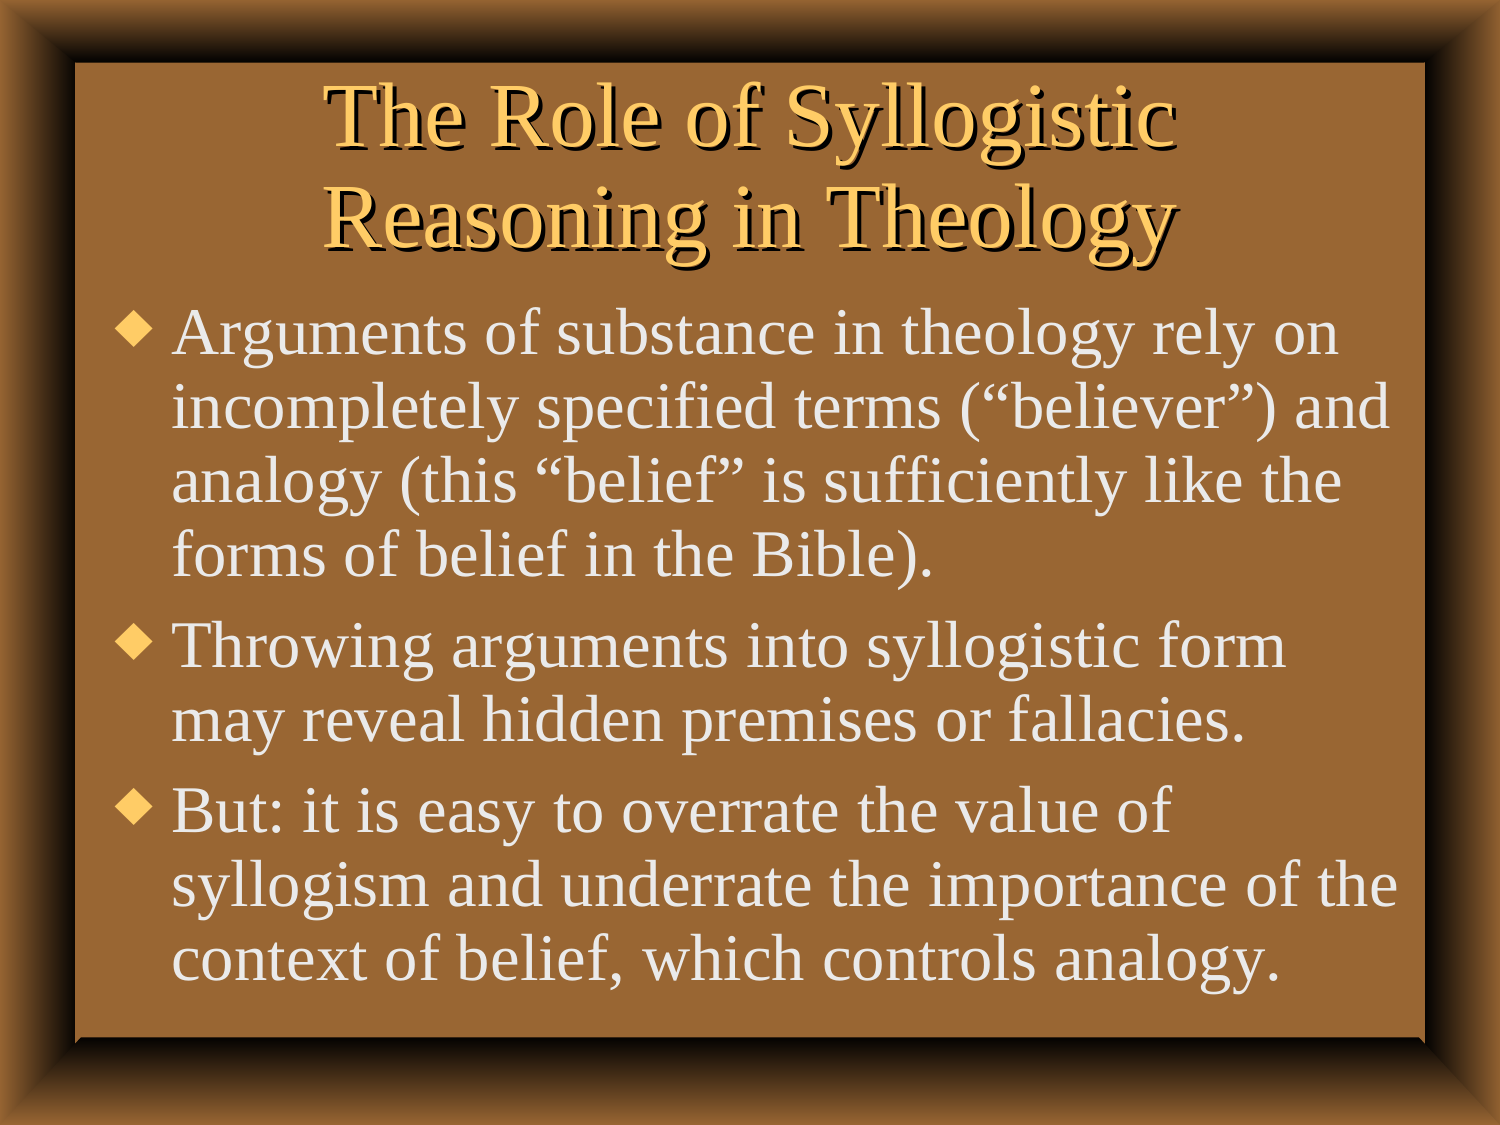

# The Role of Syllogistic Reasoning in Theology
Arguments of substance in theology rely on incompletely specified terms (“believer”) and analogy (this “belief” is sufficiently like the forms of belief in the Bible).
Throwing arguments into syllogistic form may reveal hidden premises or fallacies.
But: it is easy to overrate the value of syllogism and underrate the importance of the context of belief, which controls analogy.